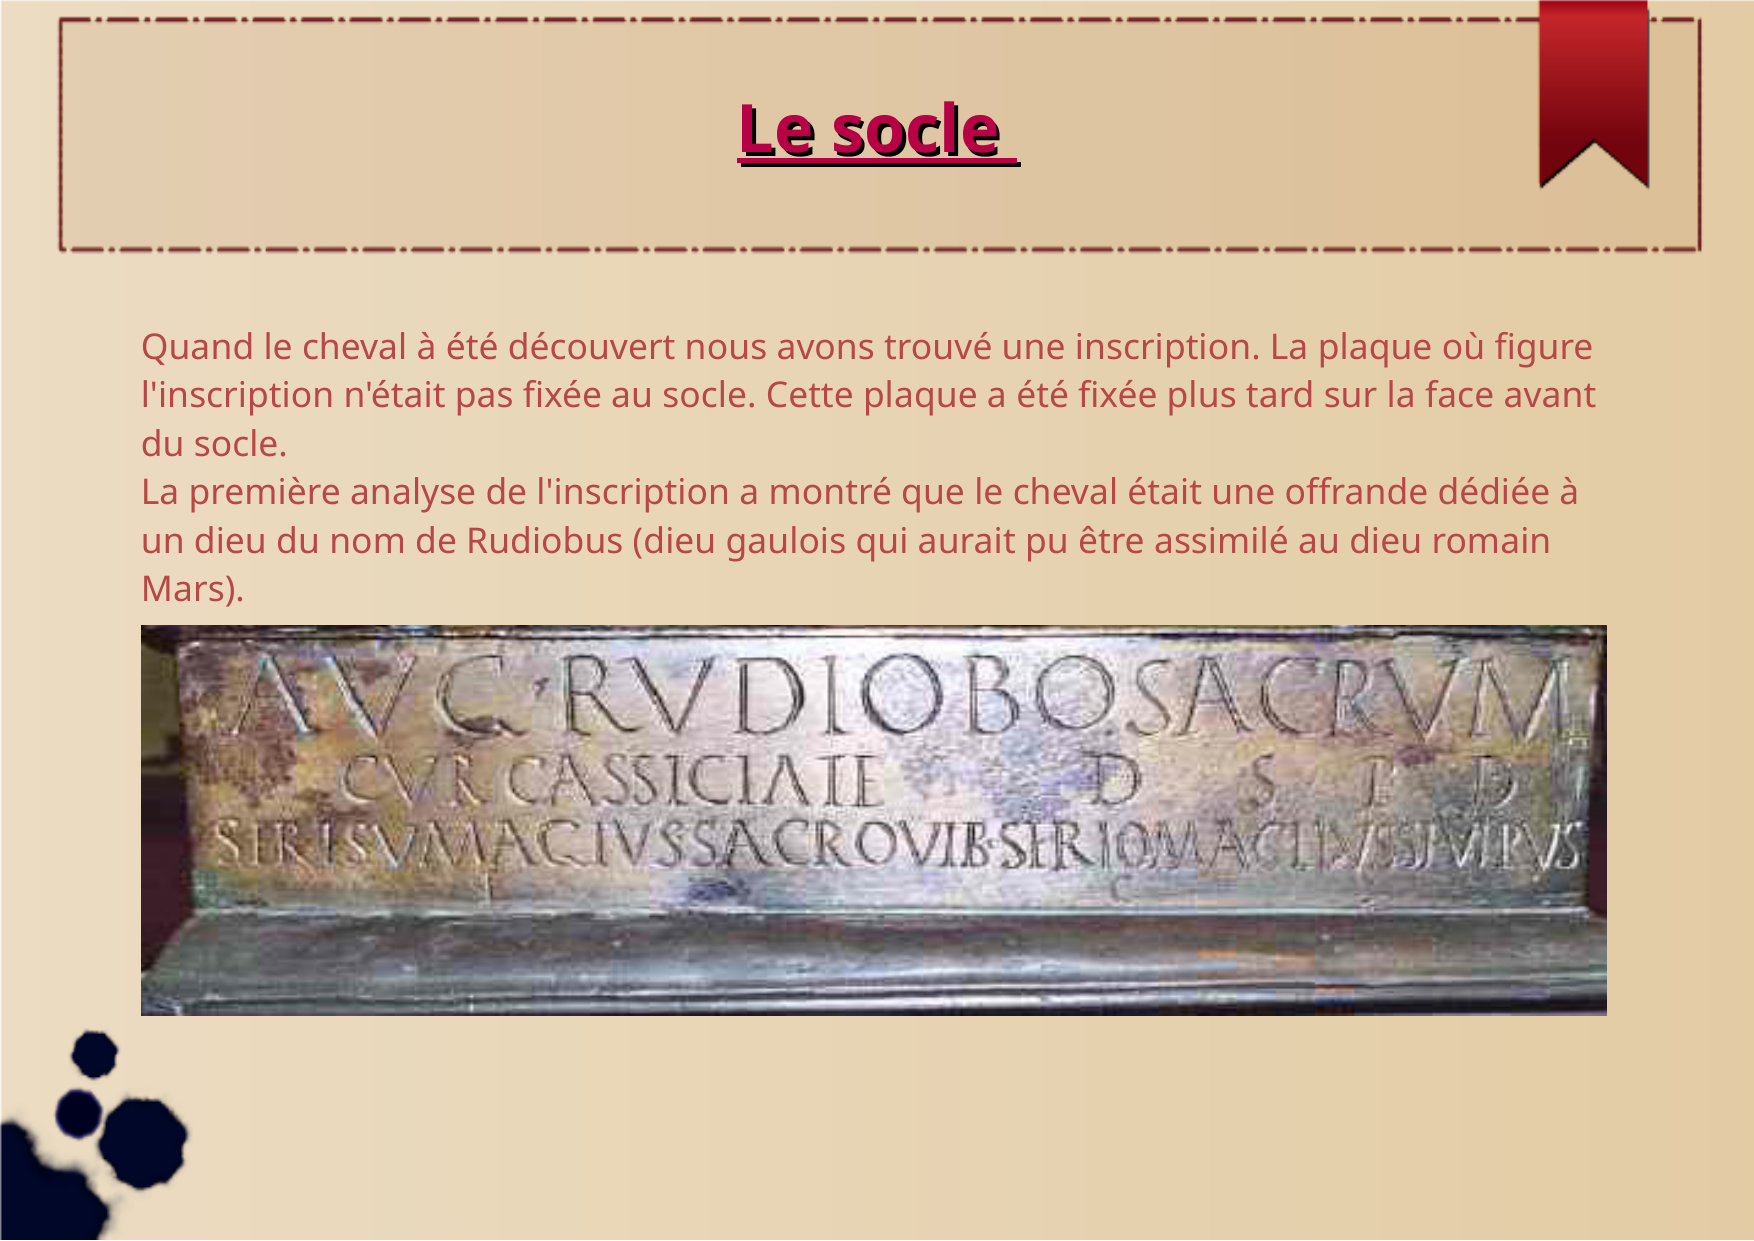

# Le socle
Quand le cheval à été découvert nous avons trouvé une inscription. La plaque où figure l'inscription n'était pas fixée au socle. Cette plaque a été fixée plus tard sur la face avant du socle.
La première analyse de l'inscription a montré que le cheval était une offrande dédiée à un dieu du nom de Rudiobus (dieu gaulois qui aurait pu être assimilé au dieu romain Mars).